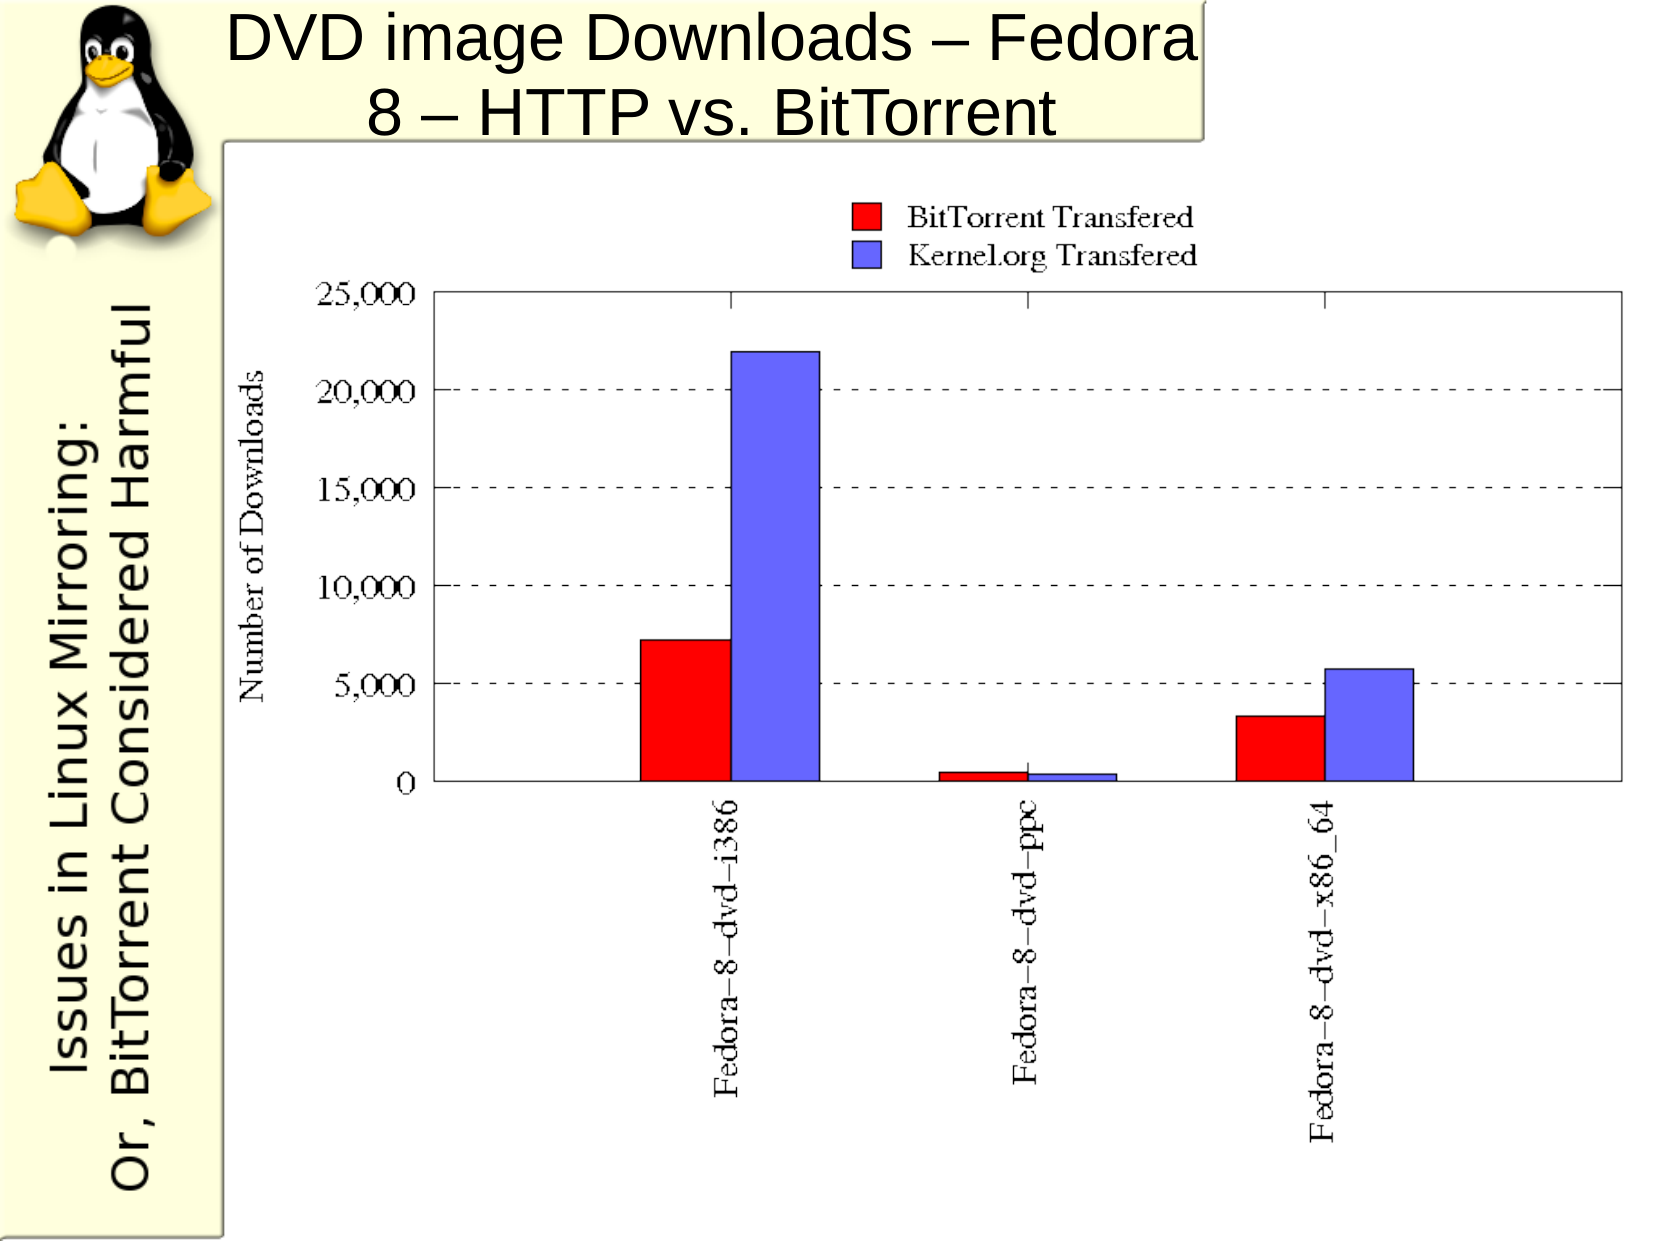

# DVD image Downloads – Fedora 8 – HTTP vs. BitTorrent